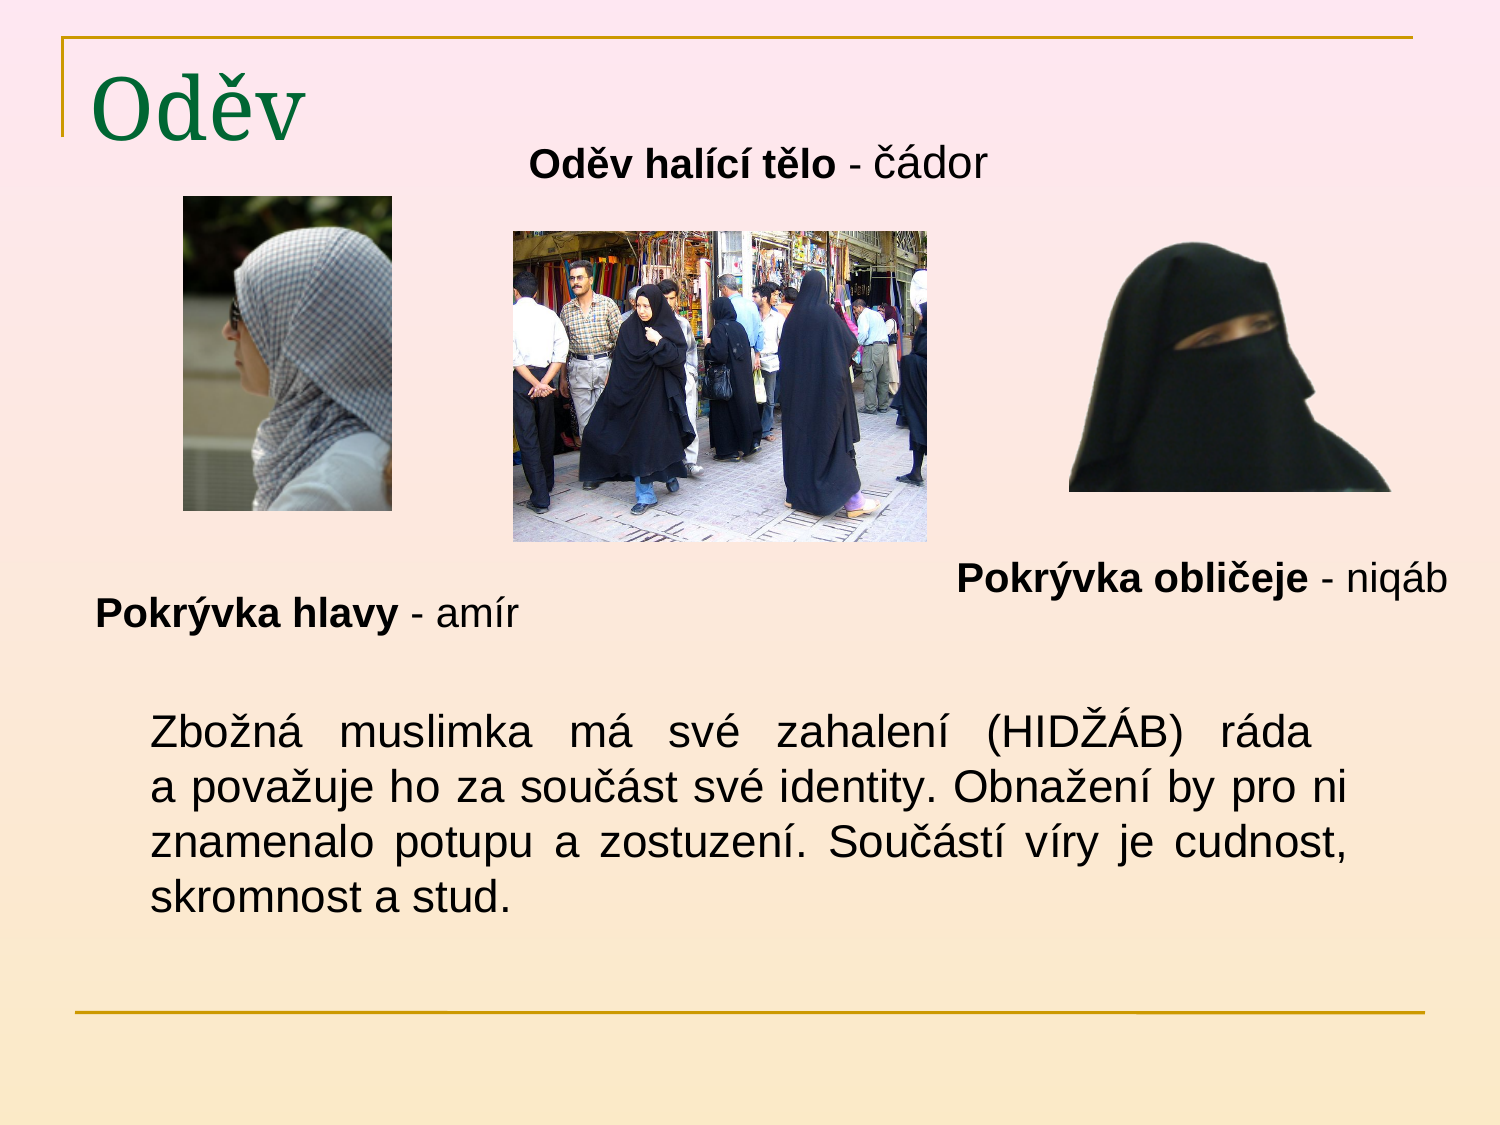

# Oděv
Oděv halící tělo - čádor
Pokrývka obličeje - niqáb
Pokrývka hlavy - amír
Zbožná muslimka má své zahalení (HIDŽÁB) ráda
a považuje ho za součást své identity. Obnažení by pro ni znamenalo potupu a zostuzení. Součástí víry je cudnost, skromnost a stud.